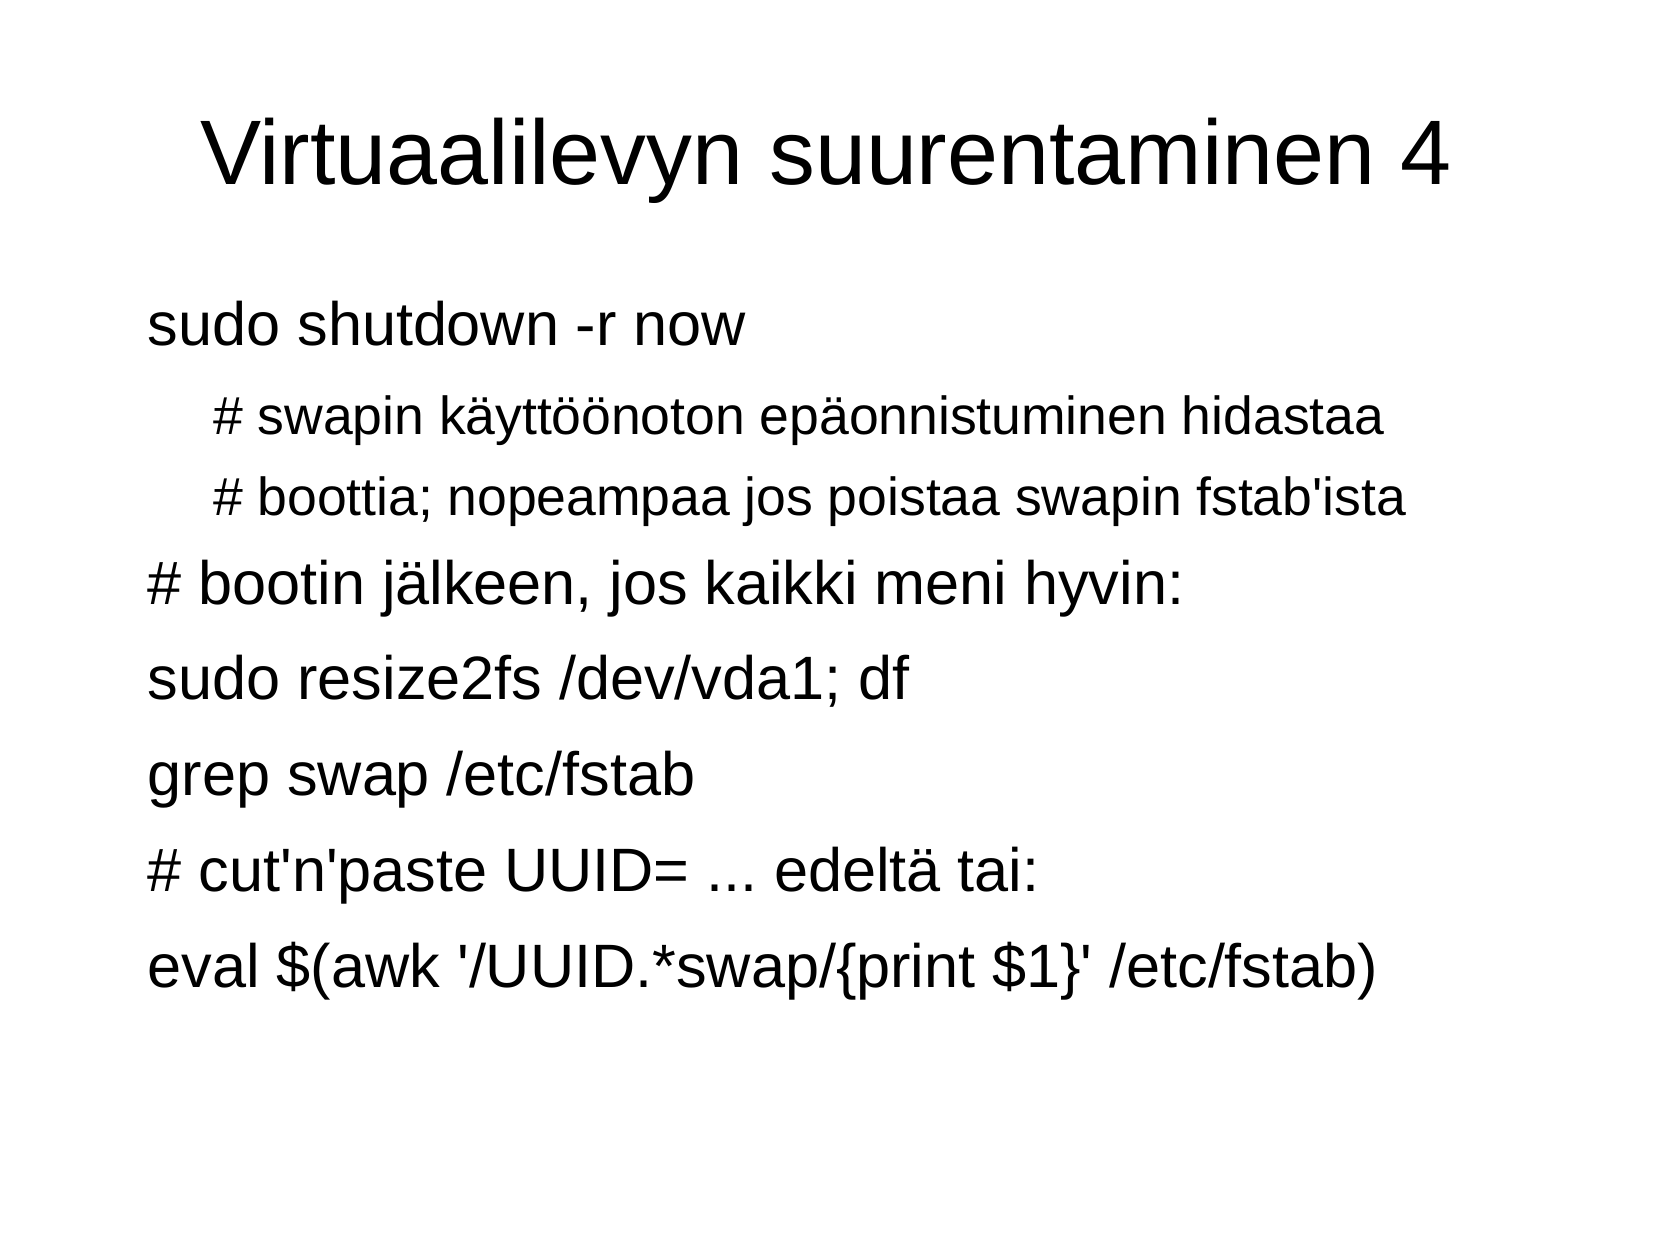

# Virtuaalilevyn suurentaminen 4
sudo shutdown -r now
# swapin käyttöönoton epäonnistuminen hidastaa
# boottia; nopeampaa jos poistaa swapin fstab'ista
# bootin jälkeen, jos kaikki meni hyvin:
sudo resize2fs /dev/vda1; df
grep swap /etc/fstab
# cut'n'paste UUID= ... edeltä tai:
eval $(awk '/UUID.*swap/{print $1}' /etc/fstab)